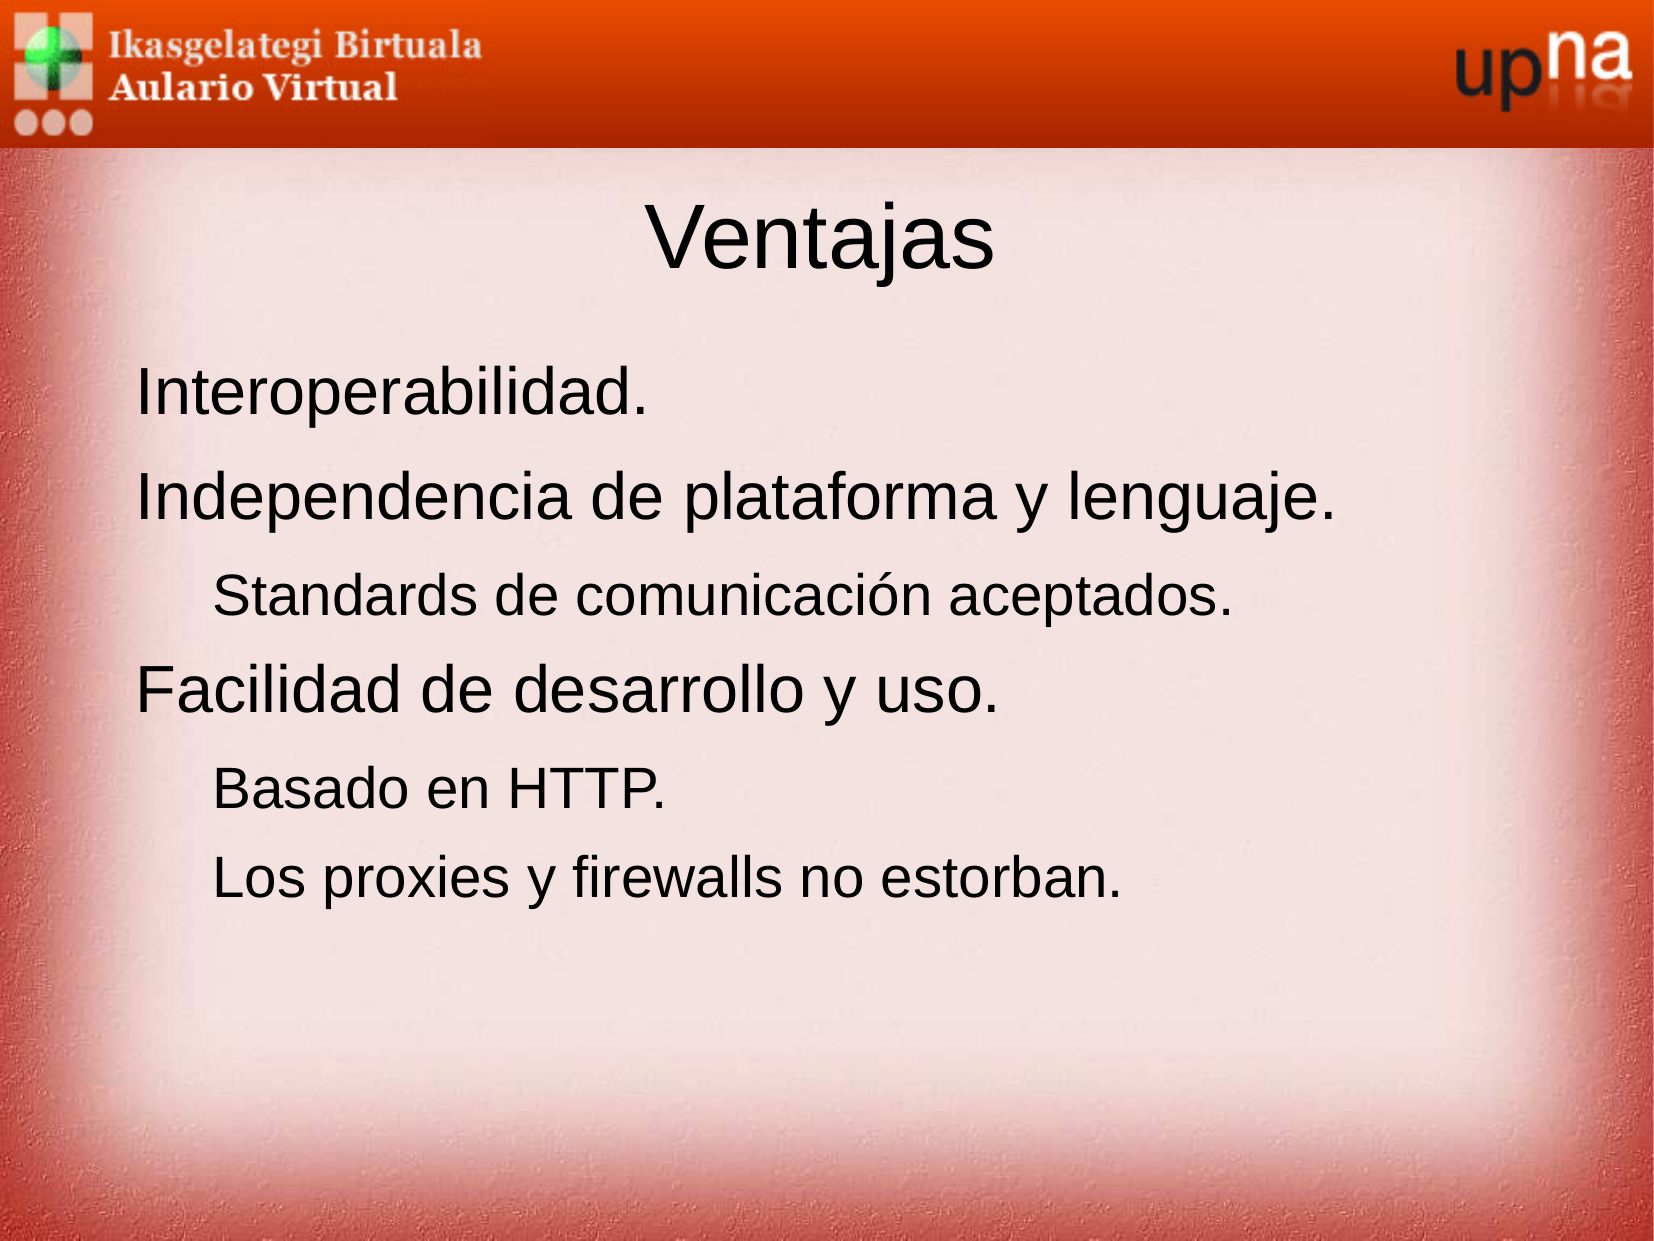

# Ventajas
Interoperabilidad.
Independencia de plataforma y lenguaje.
Standards de comunicación aceptados.
Facilidad de desarrollo y uso.
Basado en HTTP.
Los proxies y firewalls no estorban.